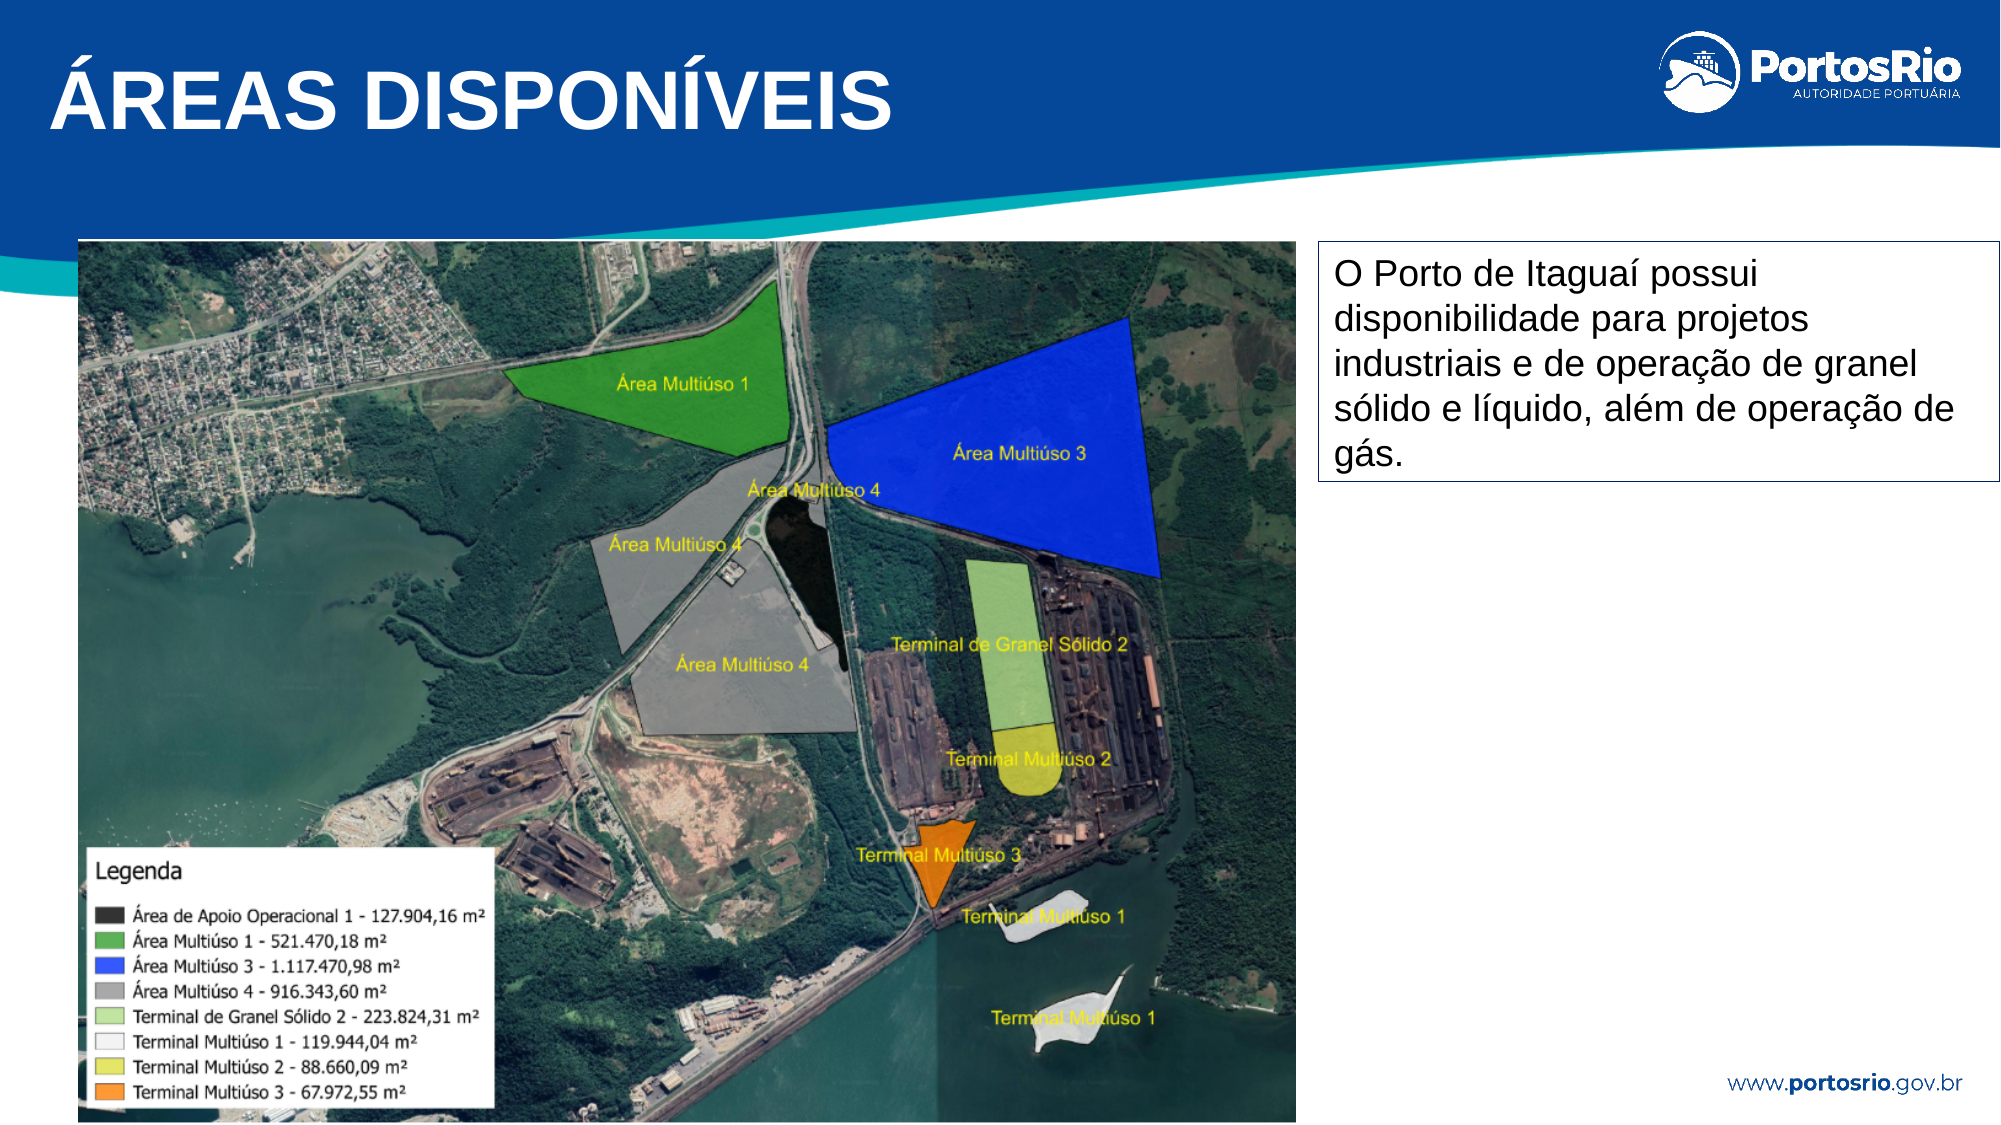

ÁREAS DISPONÍVEIS
O Porto de Itaguaí possui disponibilidade para projetos industriais e de operação de granel sólido e líquido, além de operação de gás.